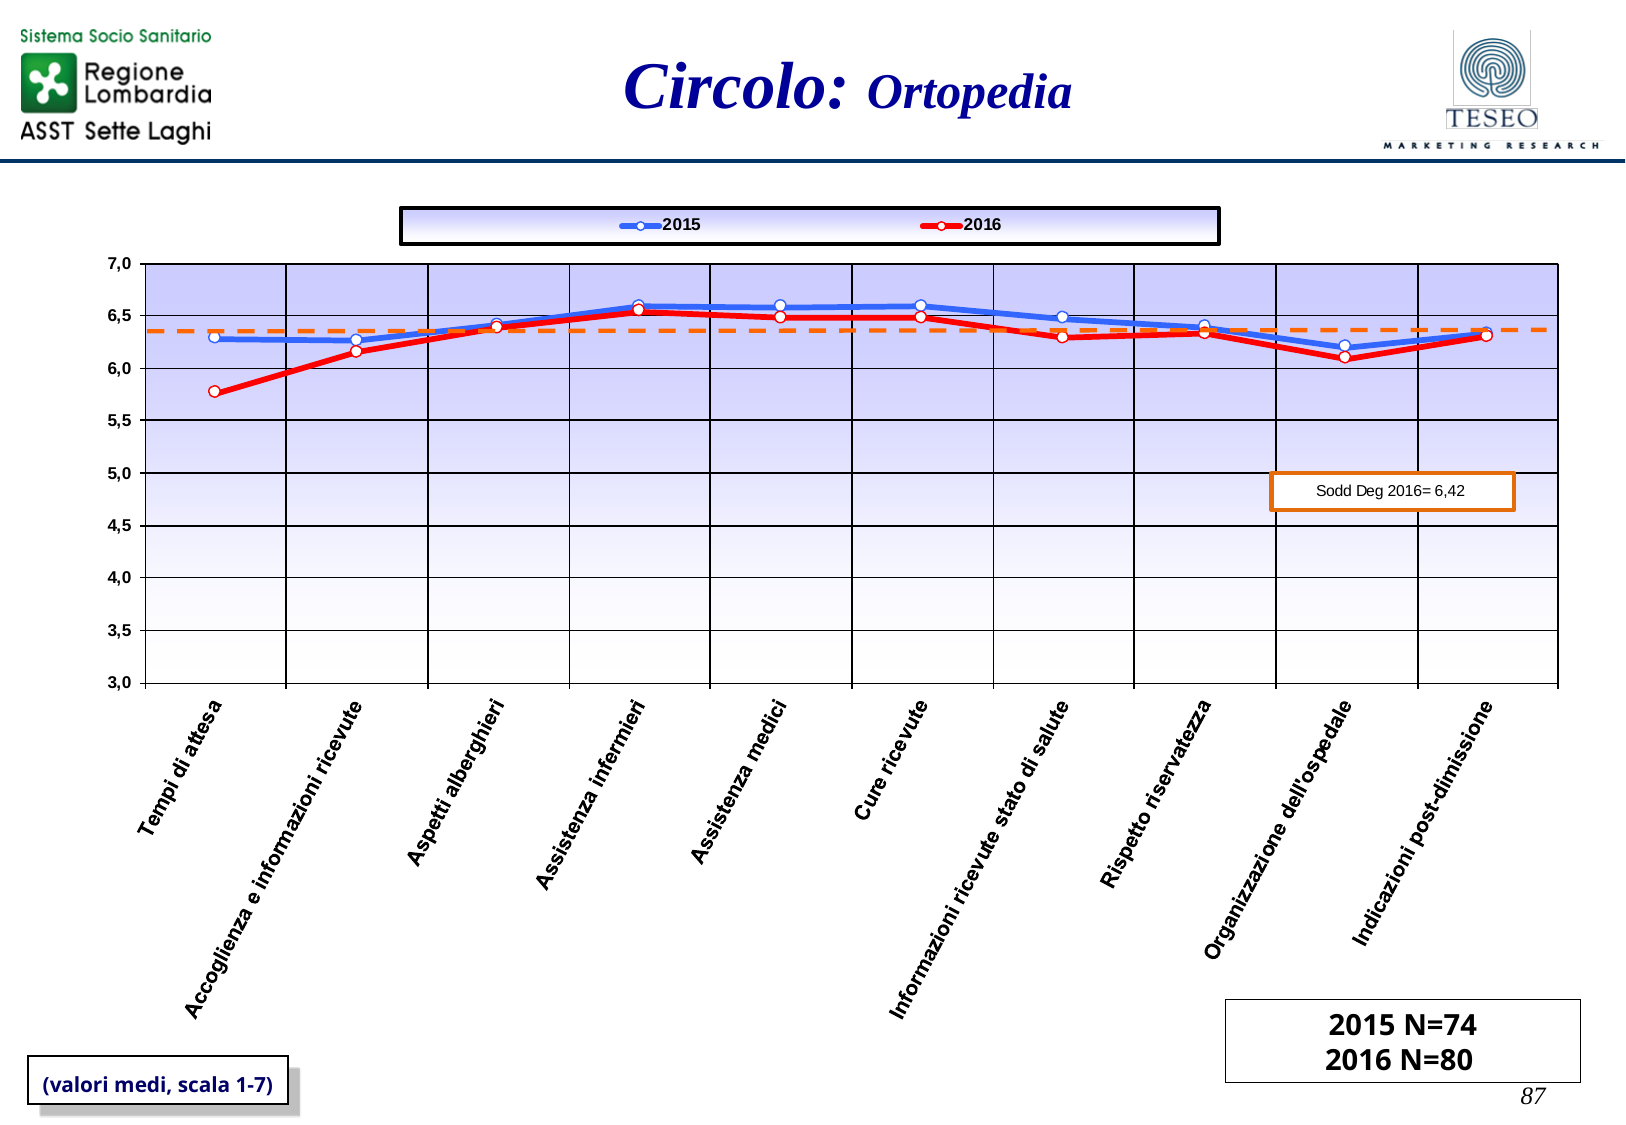

Circolo: Ortopedia
2015 N=74
2016 N=80
(valori medi, scala 1-7)